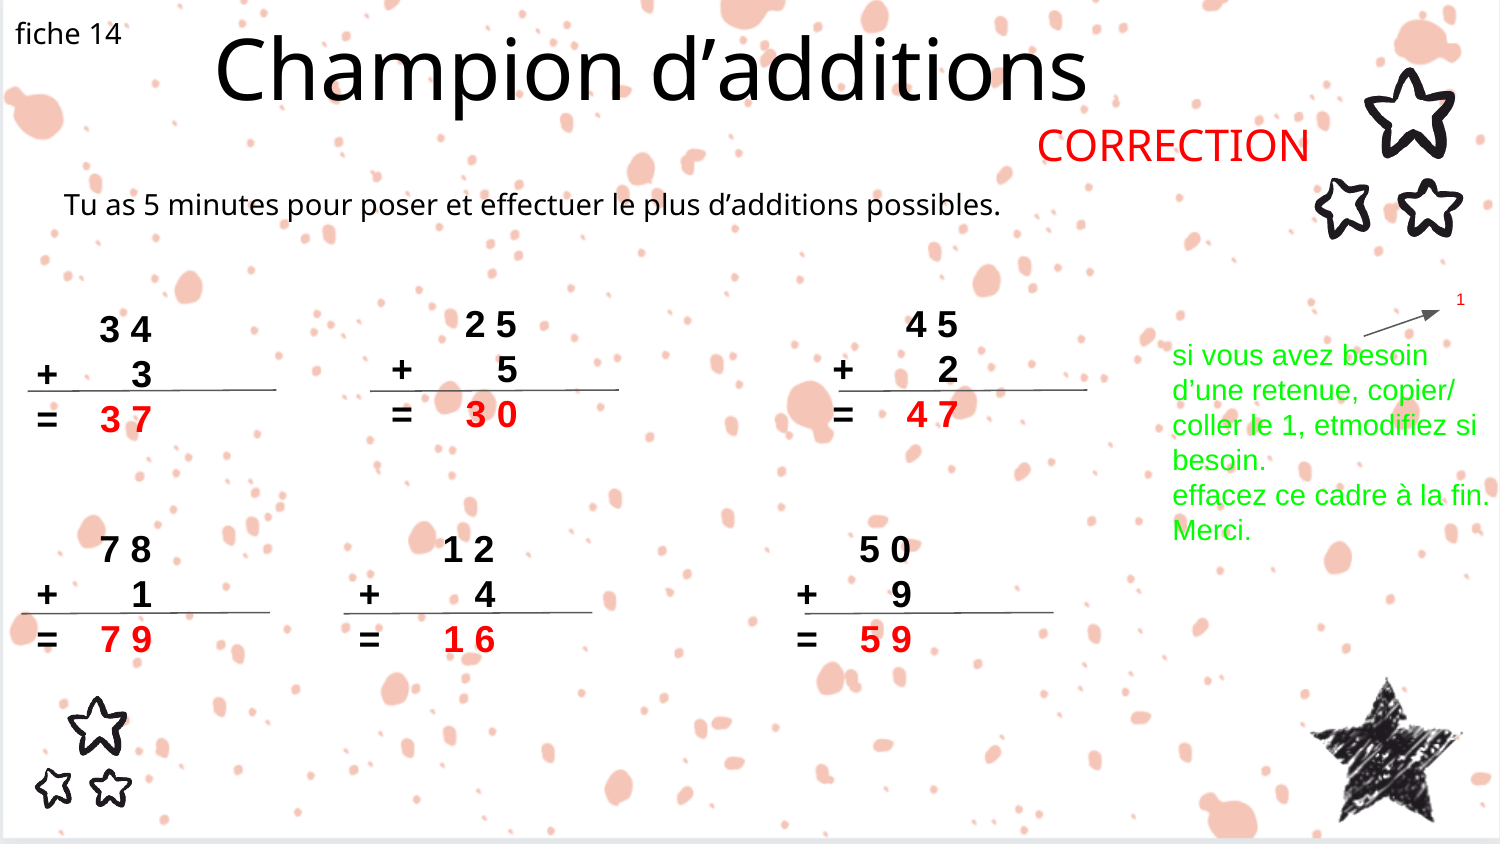

fiche 14
Champion d’additions
CORRECTION
Tu as 5 minutes pour poser et effectuer le plus d’additions possibles.
1
 2 5
+ 5
= 3 0
 4 5
+ 2
= 4 7
 3 4
+ 3
= 3 7
si vous avez besoin d’une retenue, copier/ coller le 1, etmodifiez si besoin.
effacez ce cadre à la fin.
Merci.
 7 8
+ 1
= 7 9
 1 2
+ 4
= 1 6
 5 0
+ 9
= 5 9